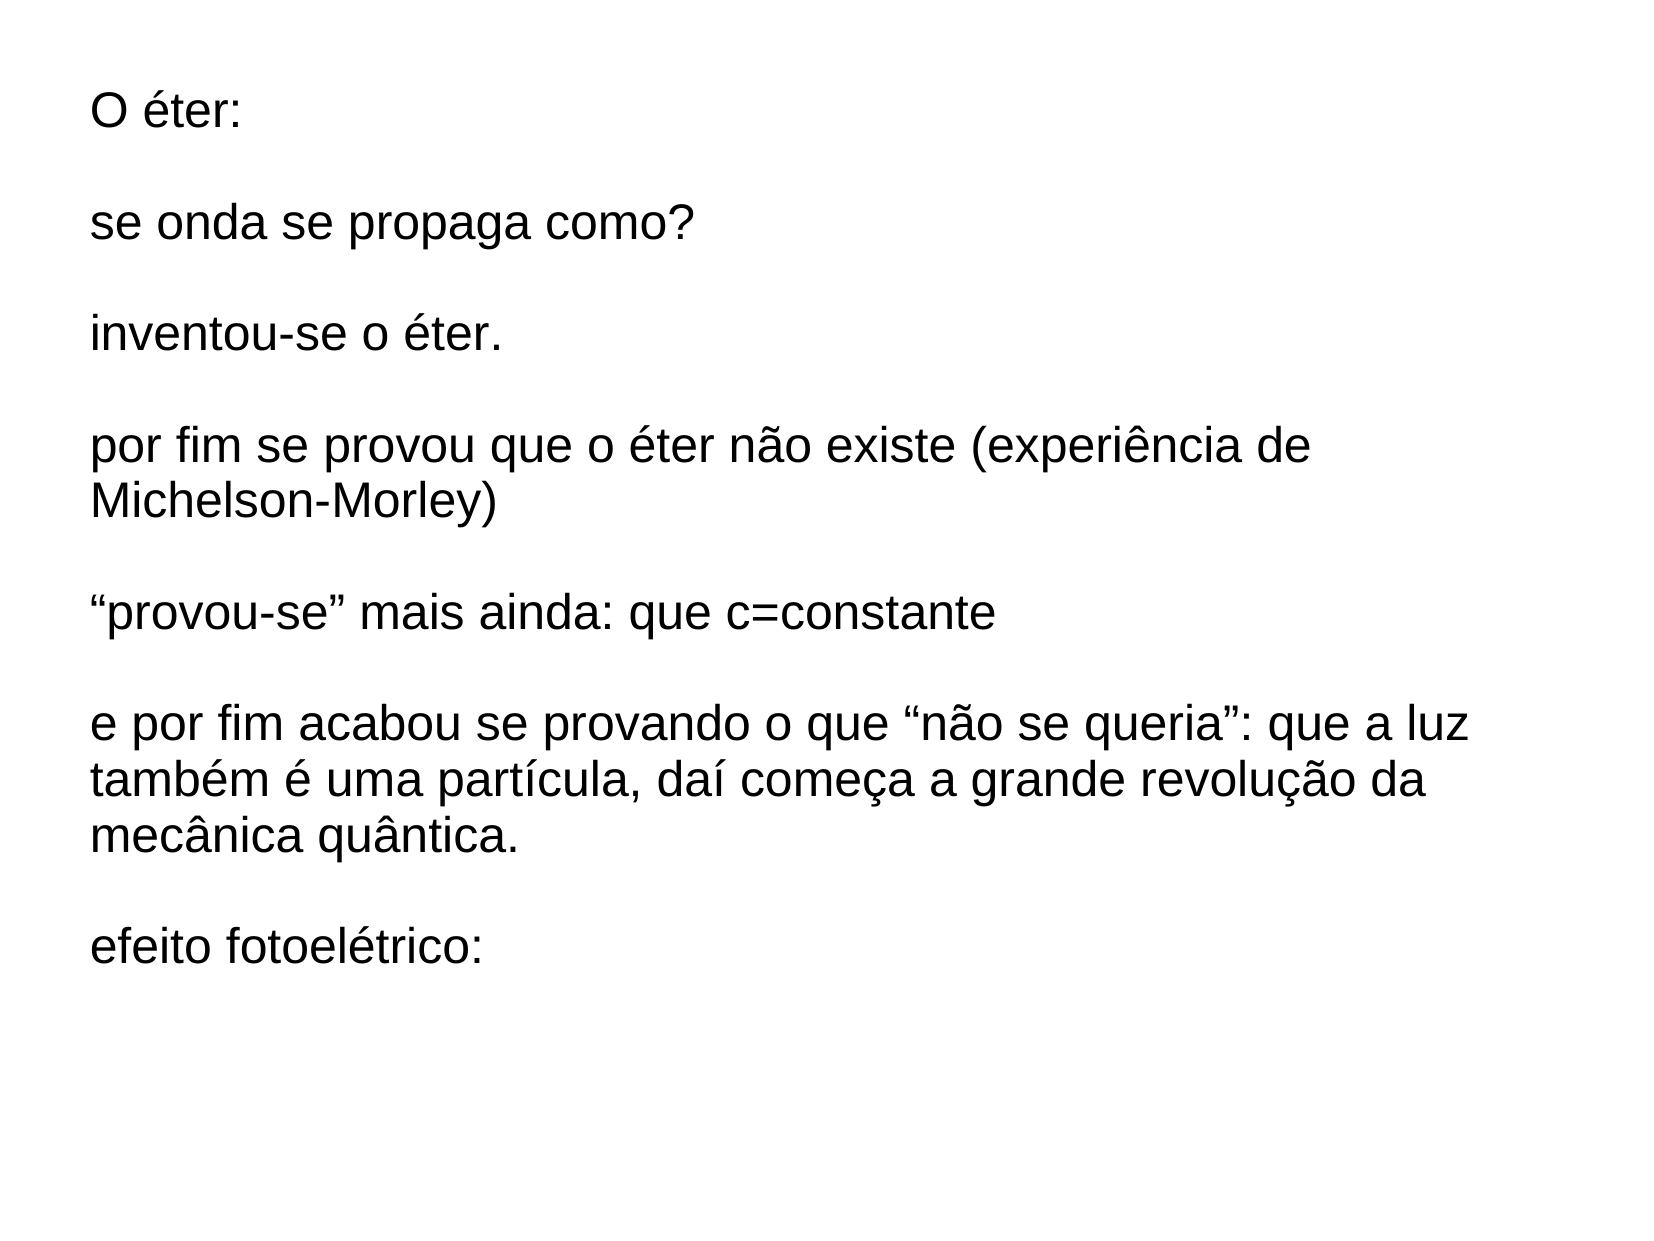

O éter:
se onda se propaga como?
inventou-se o éter.
por fim se provou que o éter não existe (experiência de Michelson-Morley)
“provou-se” mais ainda: que c=constante
e por fim acabou se provando o que “não se queria”: que a luz também é uma partícula, daí começa a grande revolução da mecânica quântica.
efeito fotoelétrico: